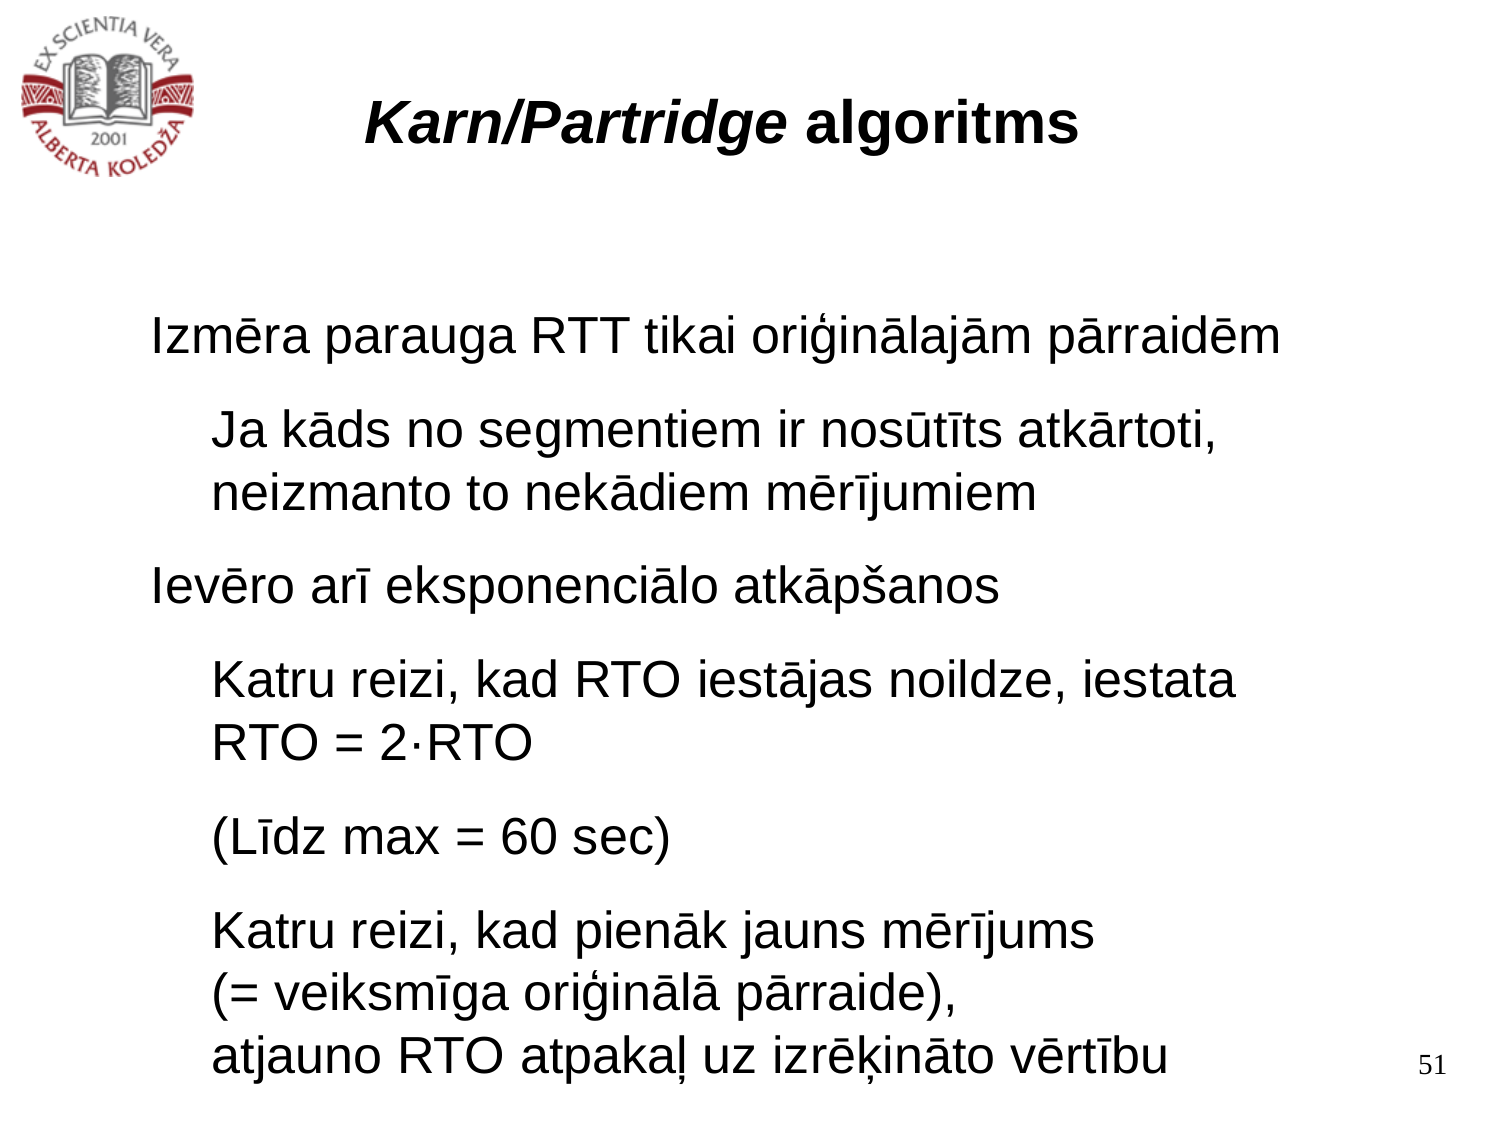

# Karn/Partridge algoritms
Izmēra parauga RTT tikai oriģinālajām pārraidēm
Ja kāds no segmentiem ir nosūtīts atkārtoti, neizmanto to nekādiem mērījumiem
Ievēro arī eksponenciālo atkāpšanos
Katru reizi, kad RTO iestājas noildze, iestata
RTO = 2·RTO
(Līdz max = 60 sec)
Katru reizi, kad pienāk jauns mērījums
(= veiksmīga oriģinālā pārraide),
atjauno RTO atpakaļ uz izrēķināto vērtību